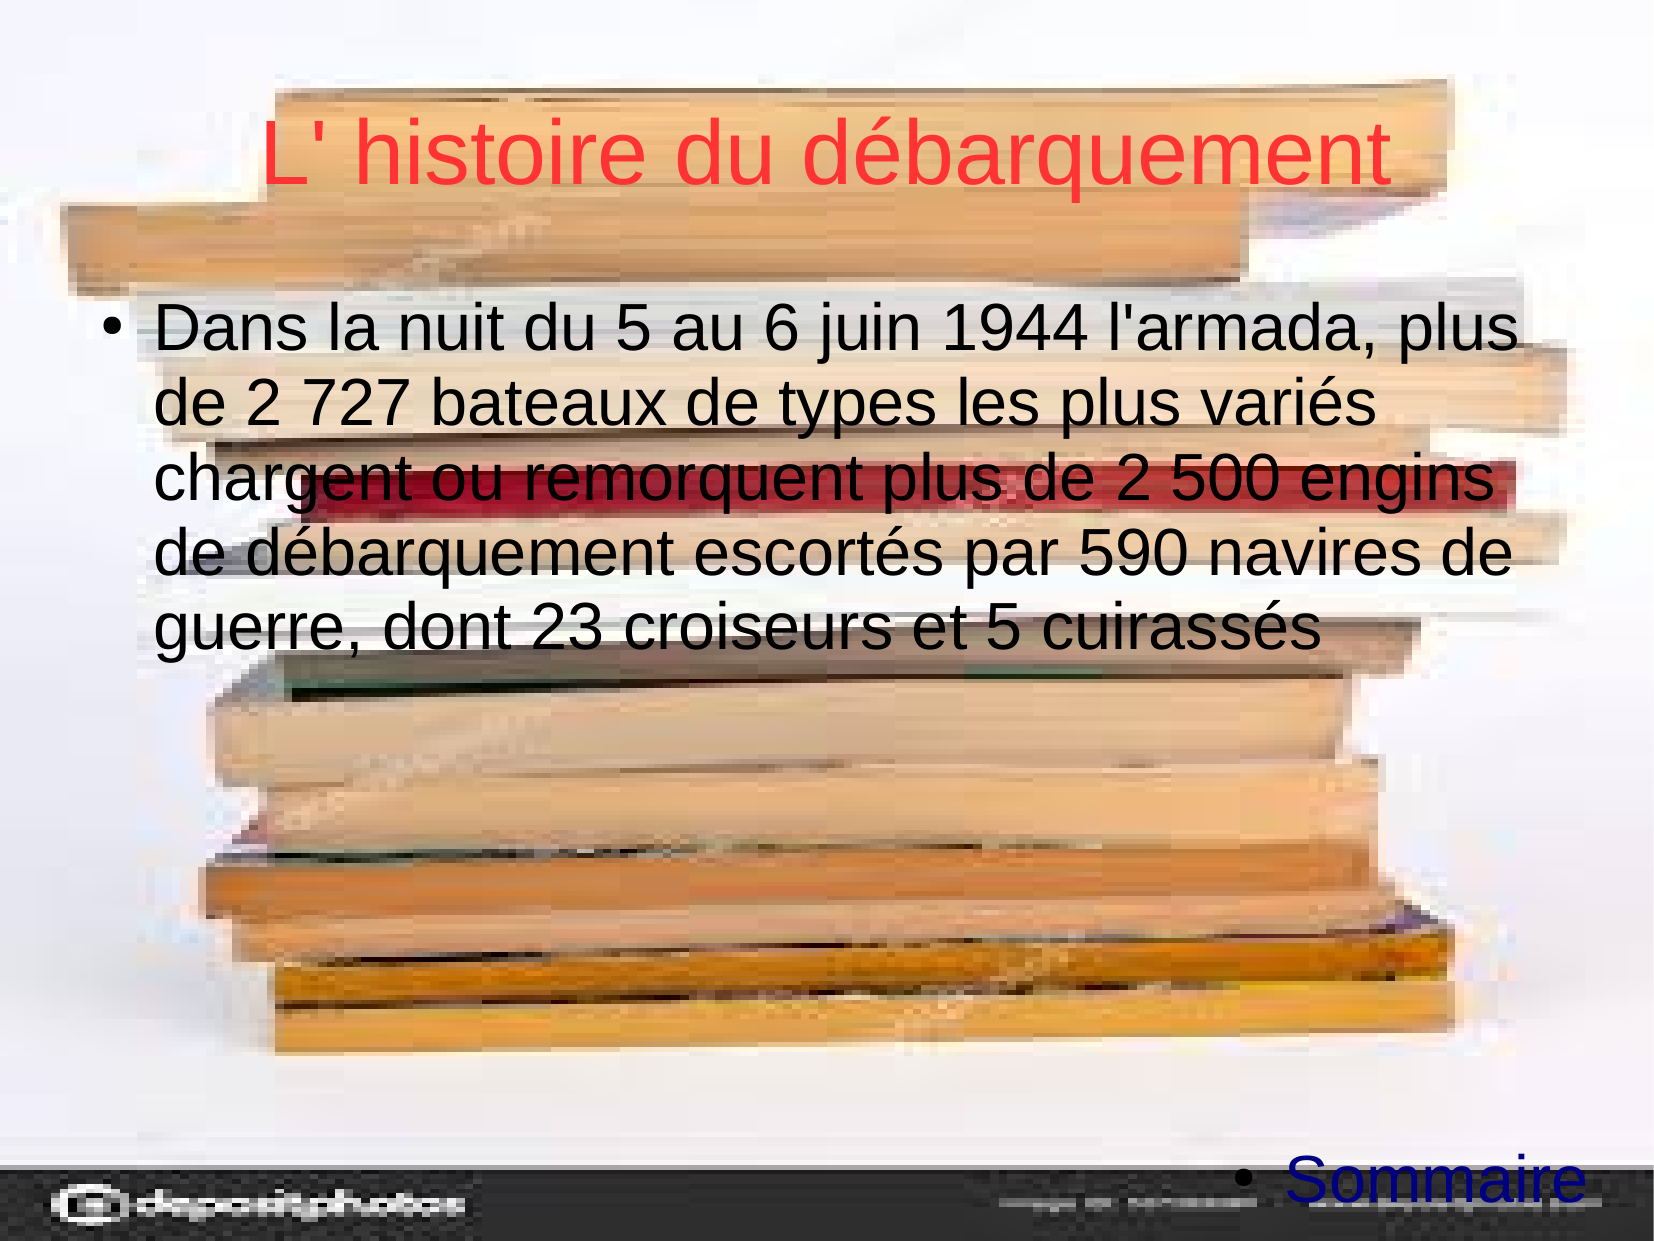

# L' histoire du débarquement
Dans la nuit du 5 au 6 juin 1944 l'armada, plus de 2 727 bateaux de types les plus variés chargent ou remorquent plus de 2 500 engins de débarquement escortés par 590 navires de guerre, dont 23 croiseurs et 5 cuirassés
Sommaire